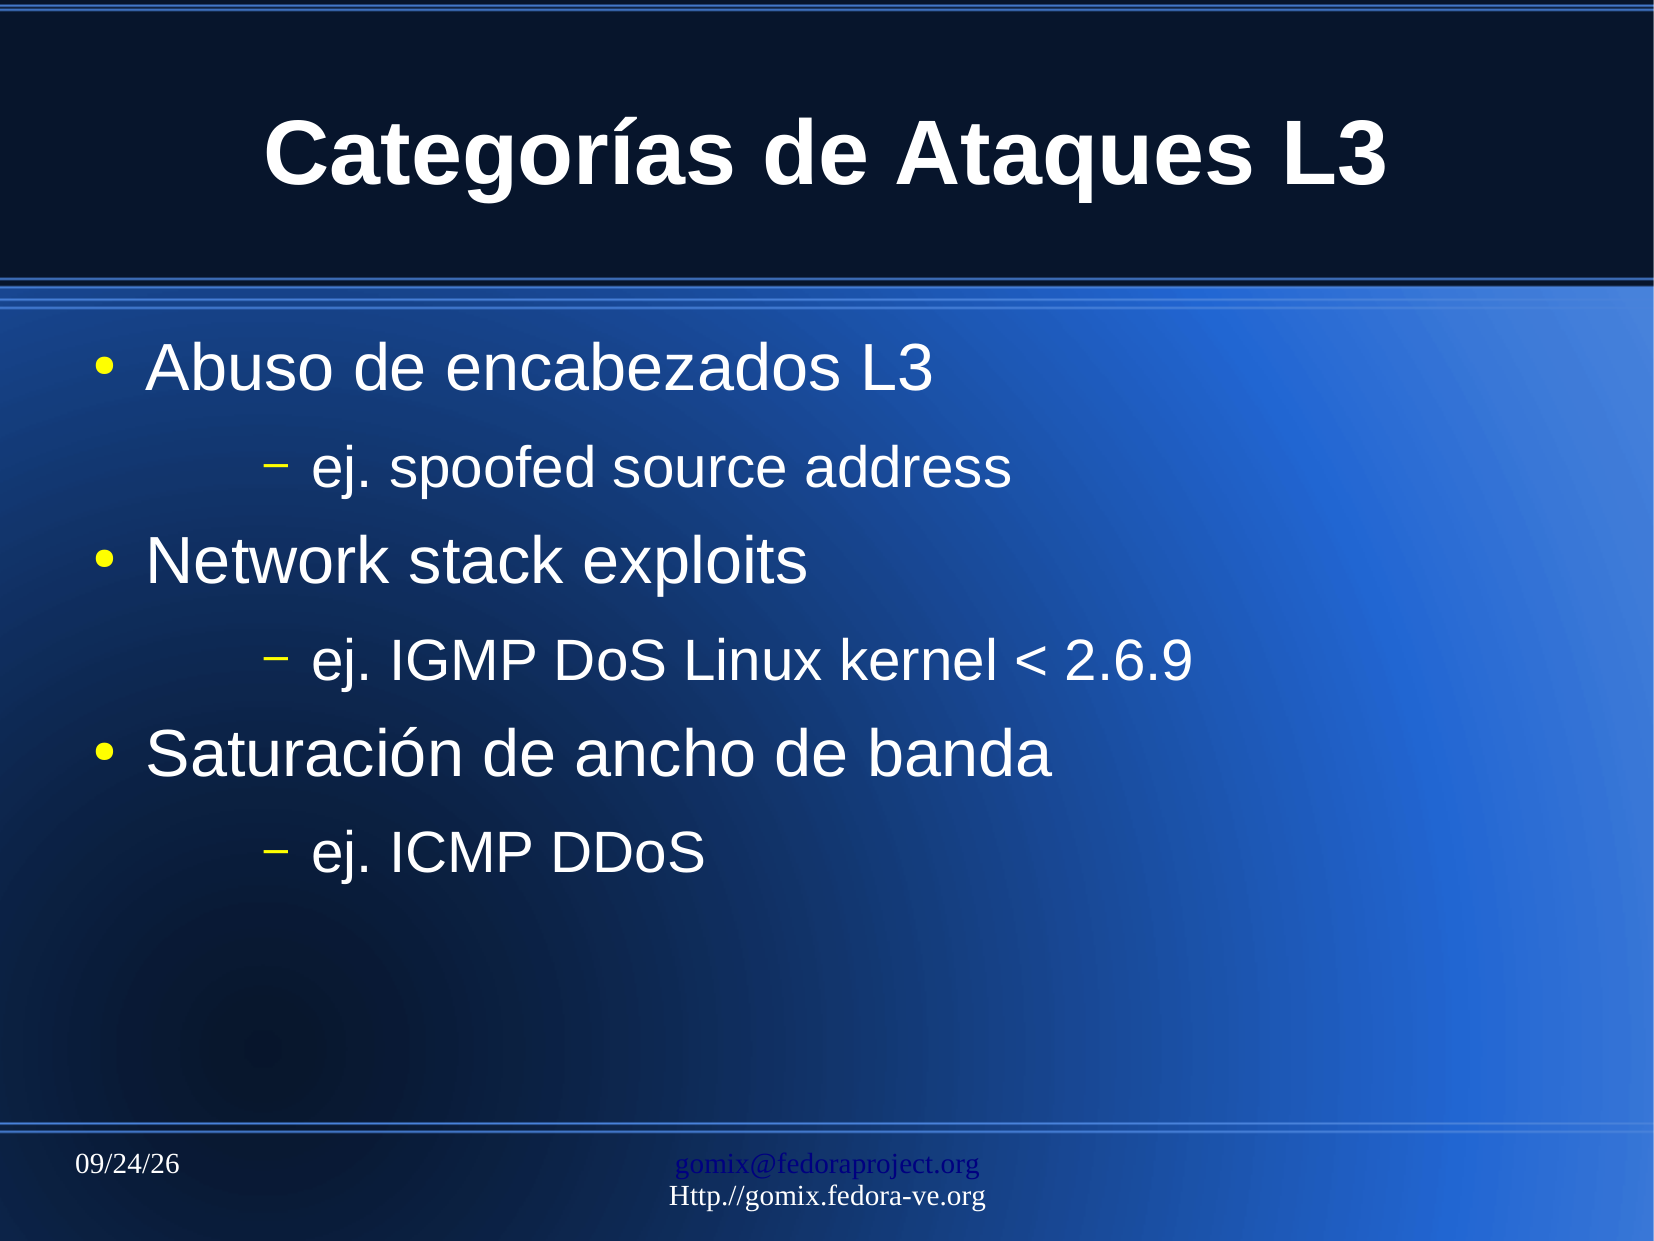

# Categorías de Ataques L3
Abuso de encabezados L3
ej. spoofed source address
Network stack exploits
ej. IGMP DoS Linux kernel < 2.6.9
Saturación de ancho de banda
ej. ICMP DDoS